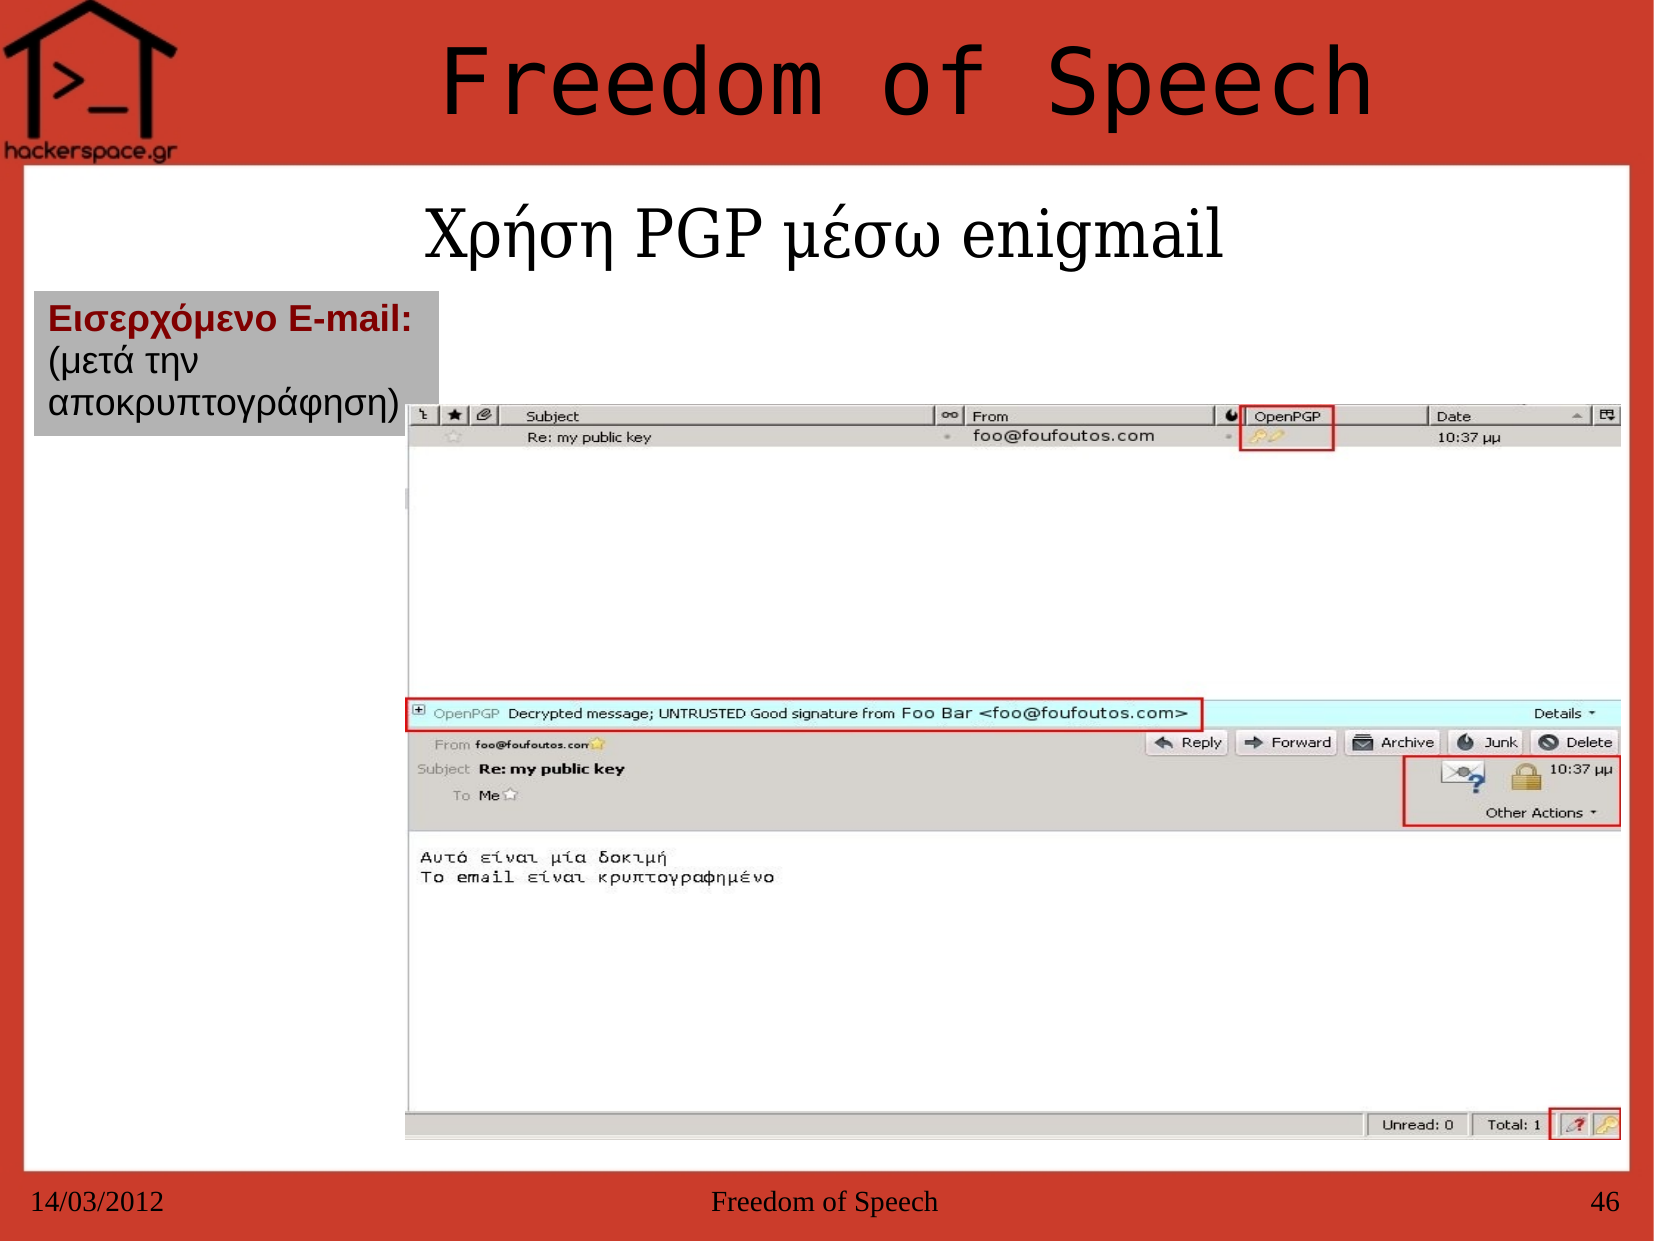

# Freedom of Speech
Χρήση PGP μέσω enigmail
| Εισερχόμενο E-mail: (μετά την αποκρυπτογράφηση) |
| --- |
14/03/2012
Freedom of Speech
46